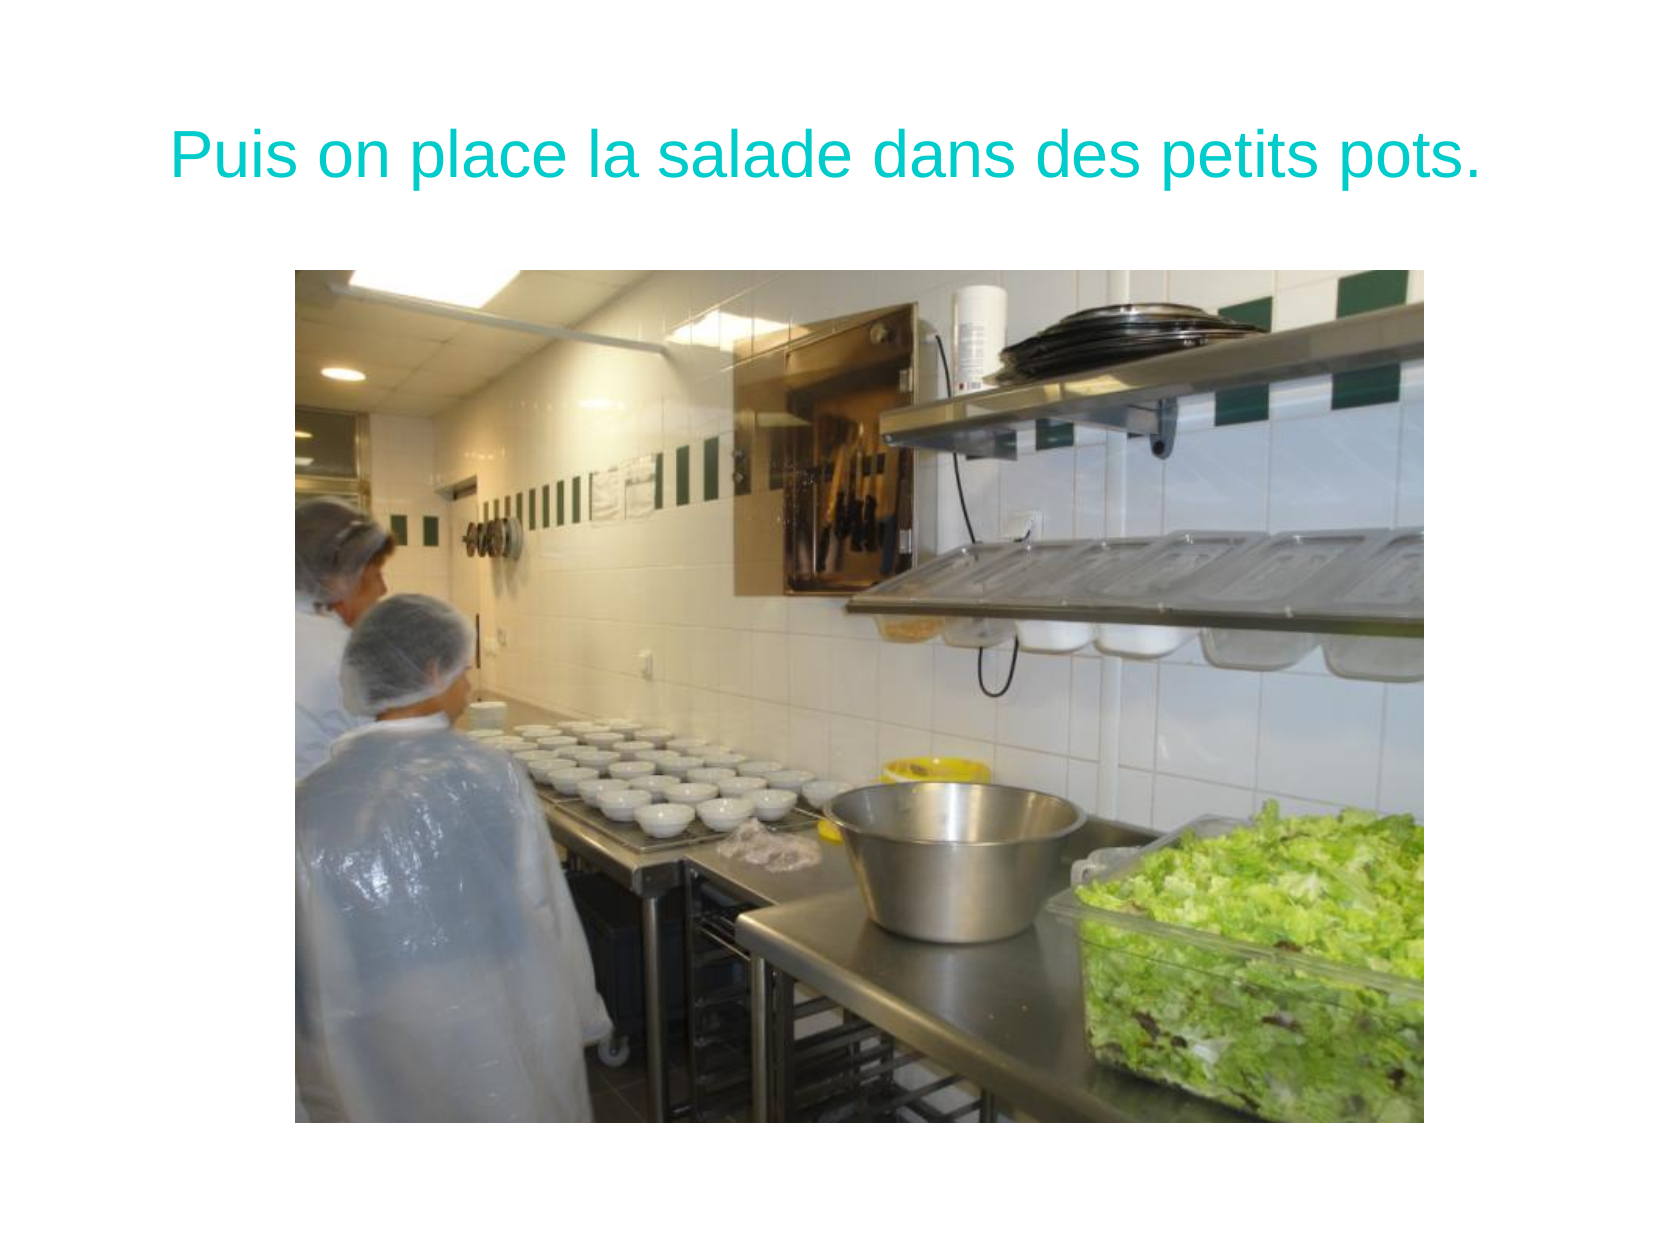

# Puis on place la salade dans des petits pots.